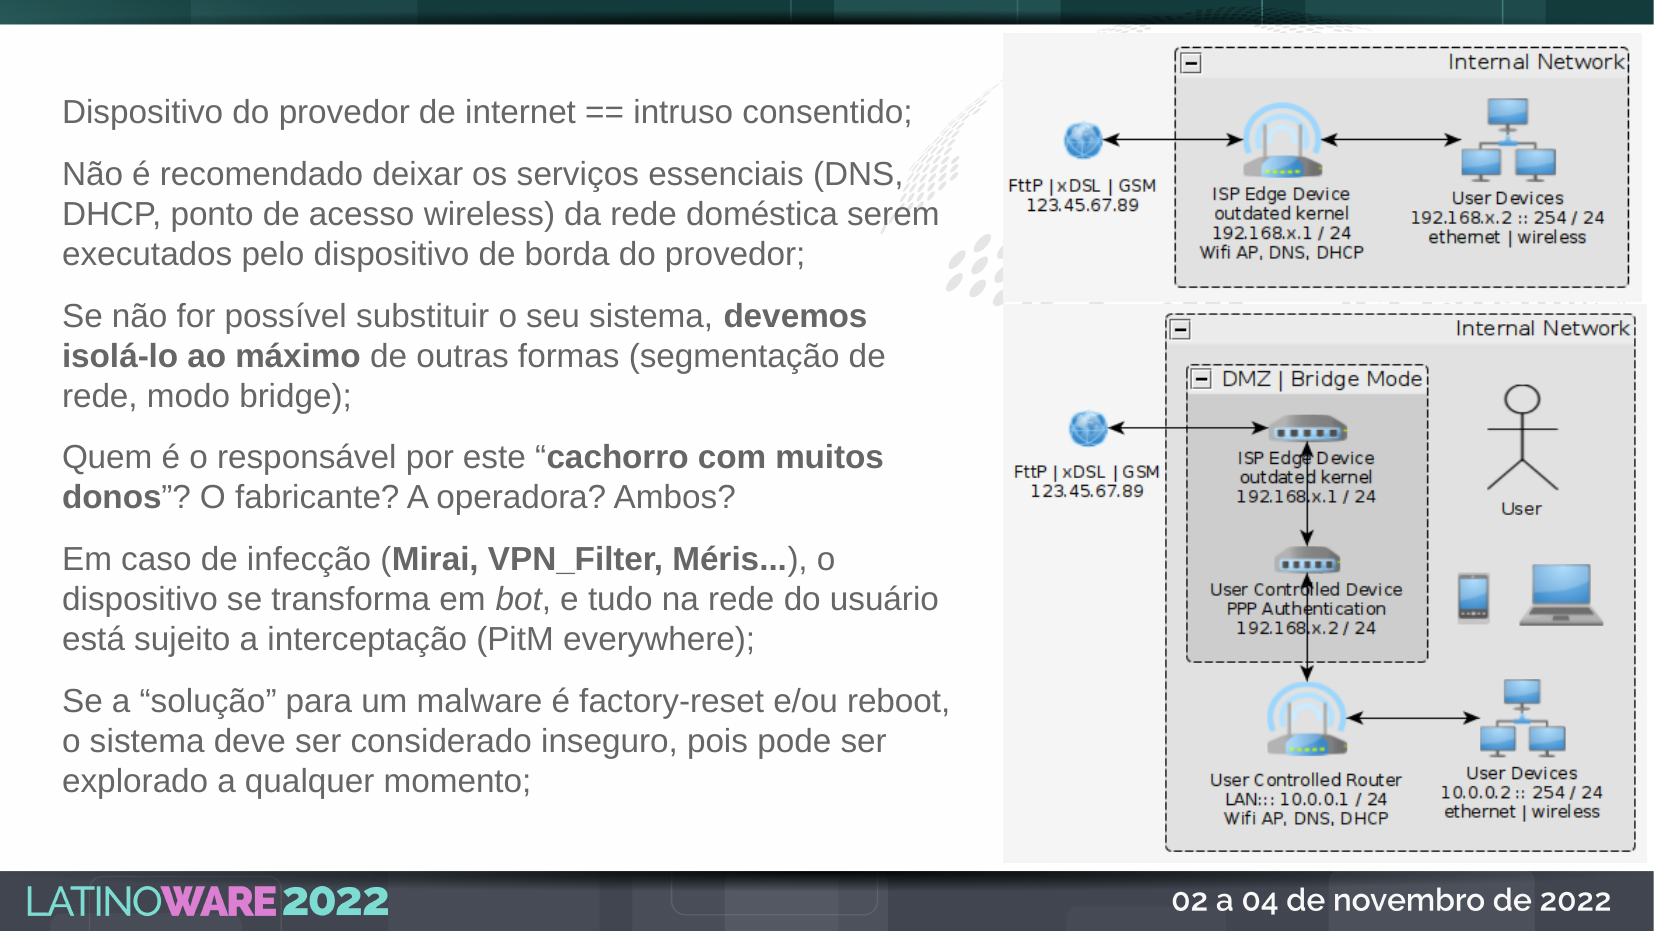

Dispositivo do provedor de internet == intruso consentido;
Não é recomendado deixar os serviços essenciais (DNS, DHCP, ponto de acesso wireless) da rede doméstica serem executados pelo dispositivo de borda do provedor;
Se não for possível substituir o seu sistema, devemos isolá-lo ao máximo de outras formas (segmentação de rede, modo bridge);
Quem é o responsável por este “cachorro com muitos donos”? O fabricante? A operadora? Ambos?
Em caso de infecção (Mirai, VPN_Filter, Méris...), o dispositivo se transforma em bot, e tudo na rede do usuário está sujeito a interceptação (PitM everywhere);
Se a “solução” para um malware é factory-reset e/ou reboot, o sistema deve ser considerado inseguro, pois pode ser explorado a qualquer momento;